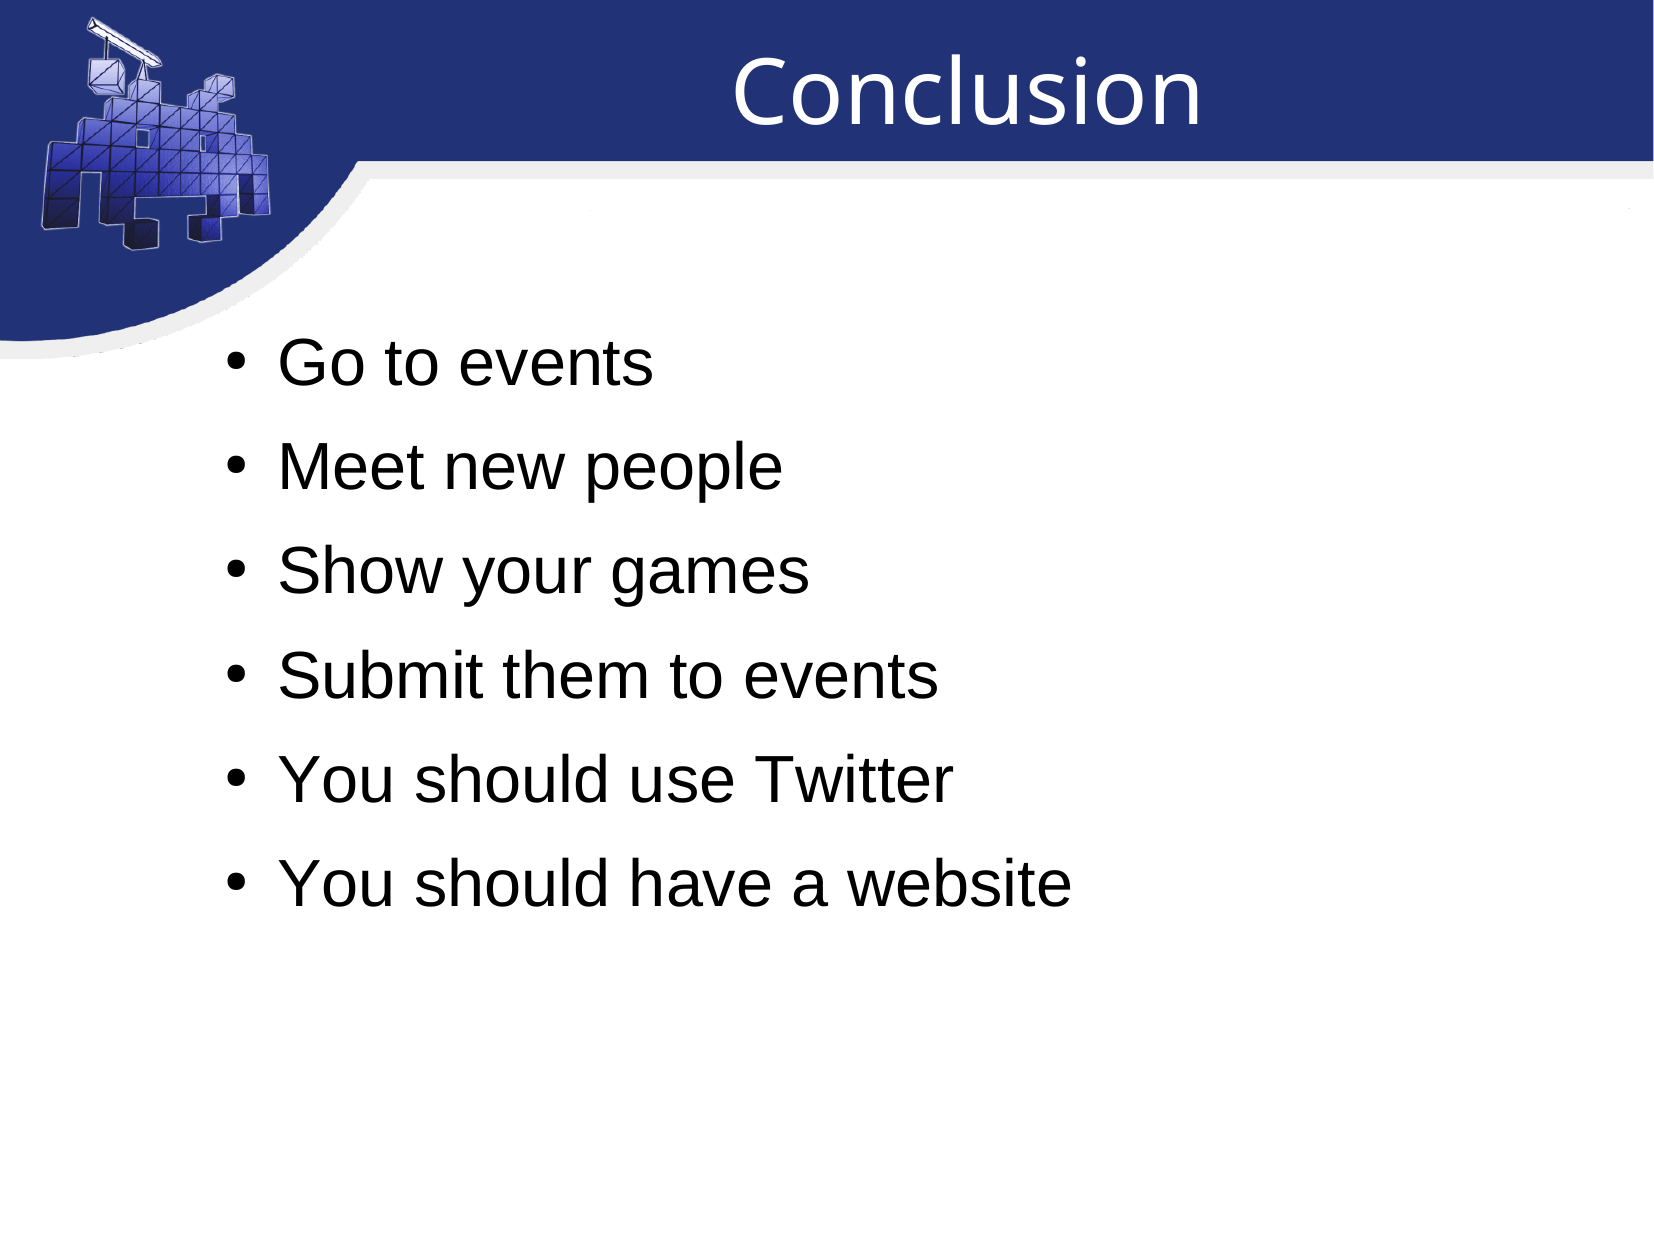

# Conclusion
Go to events
Meet new people
Show your games
Submit them to events
You should use Twitter
You should have a website